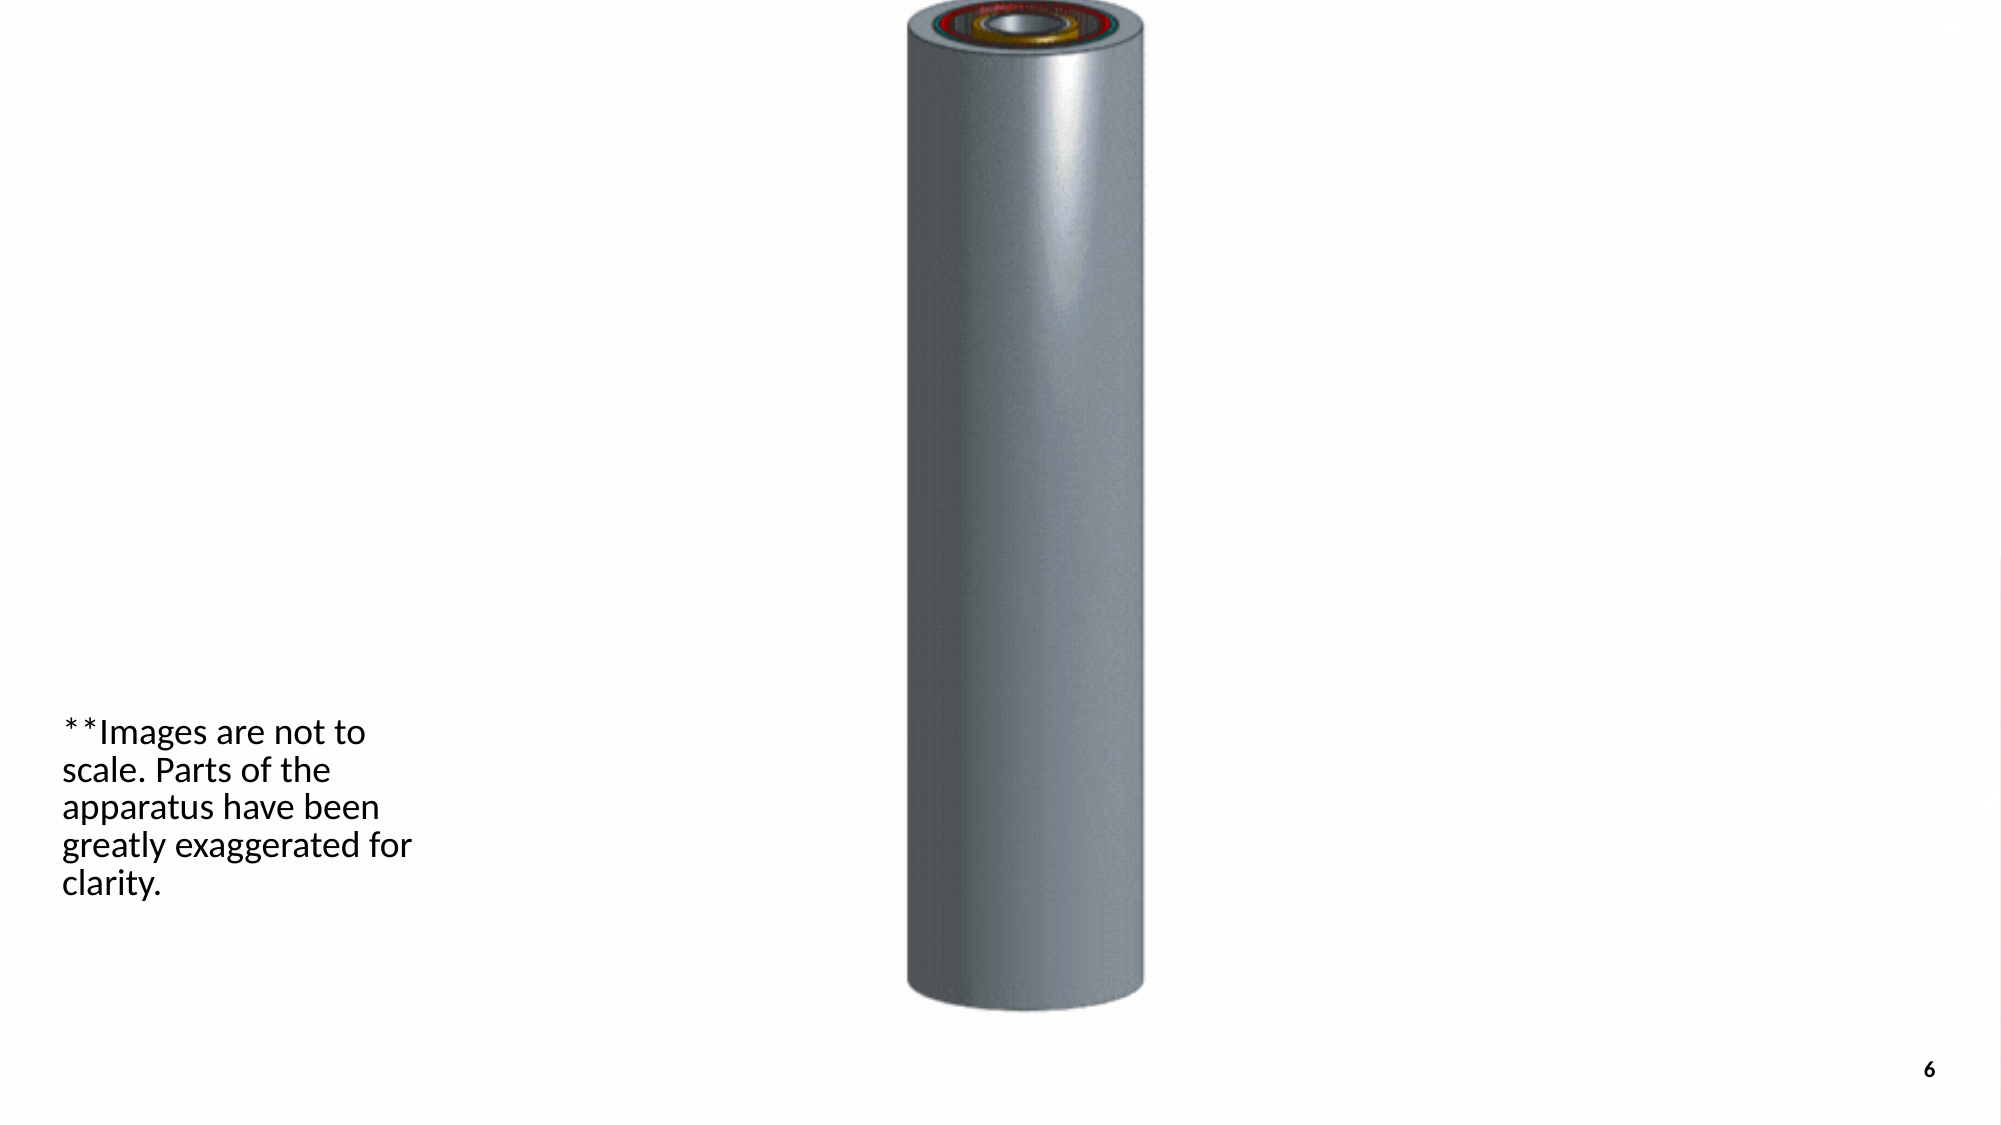

**Images are not to scale. Parts of the apparatus have been greatly exaggerated for clarity.